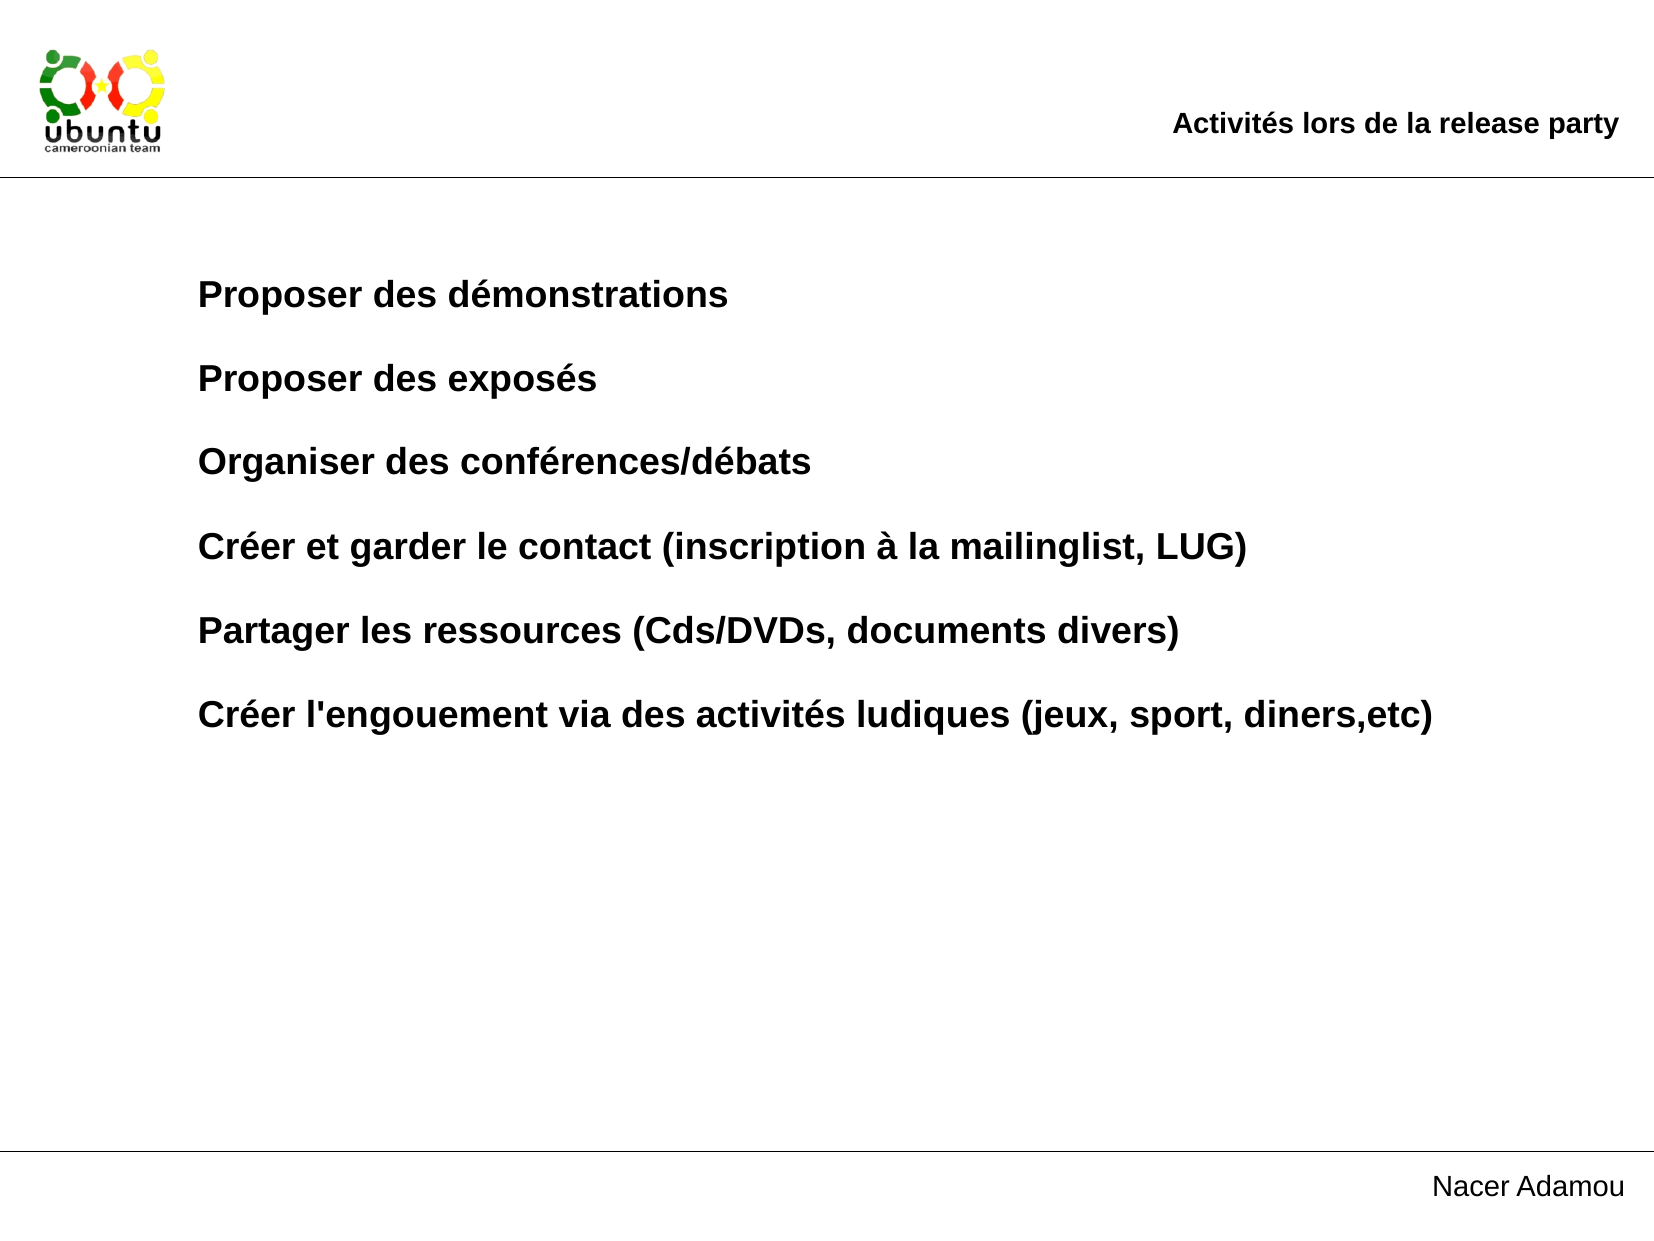

Activités lors de la release party
Proposer des démonstrations
Proposer des exposés
Organiser des conférences/débats
Créer et garder le contact (inscription à la mailinglist, LUG)
Partager les ressources (Cds/DVDs, documents divers)
Créer l'engouement via des activités ludiques (jeux, sport, diners,etc)
Nacer Adamou